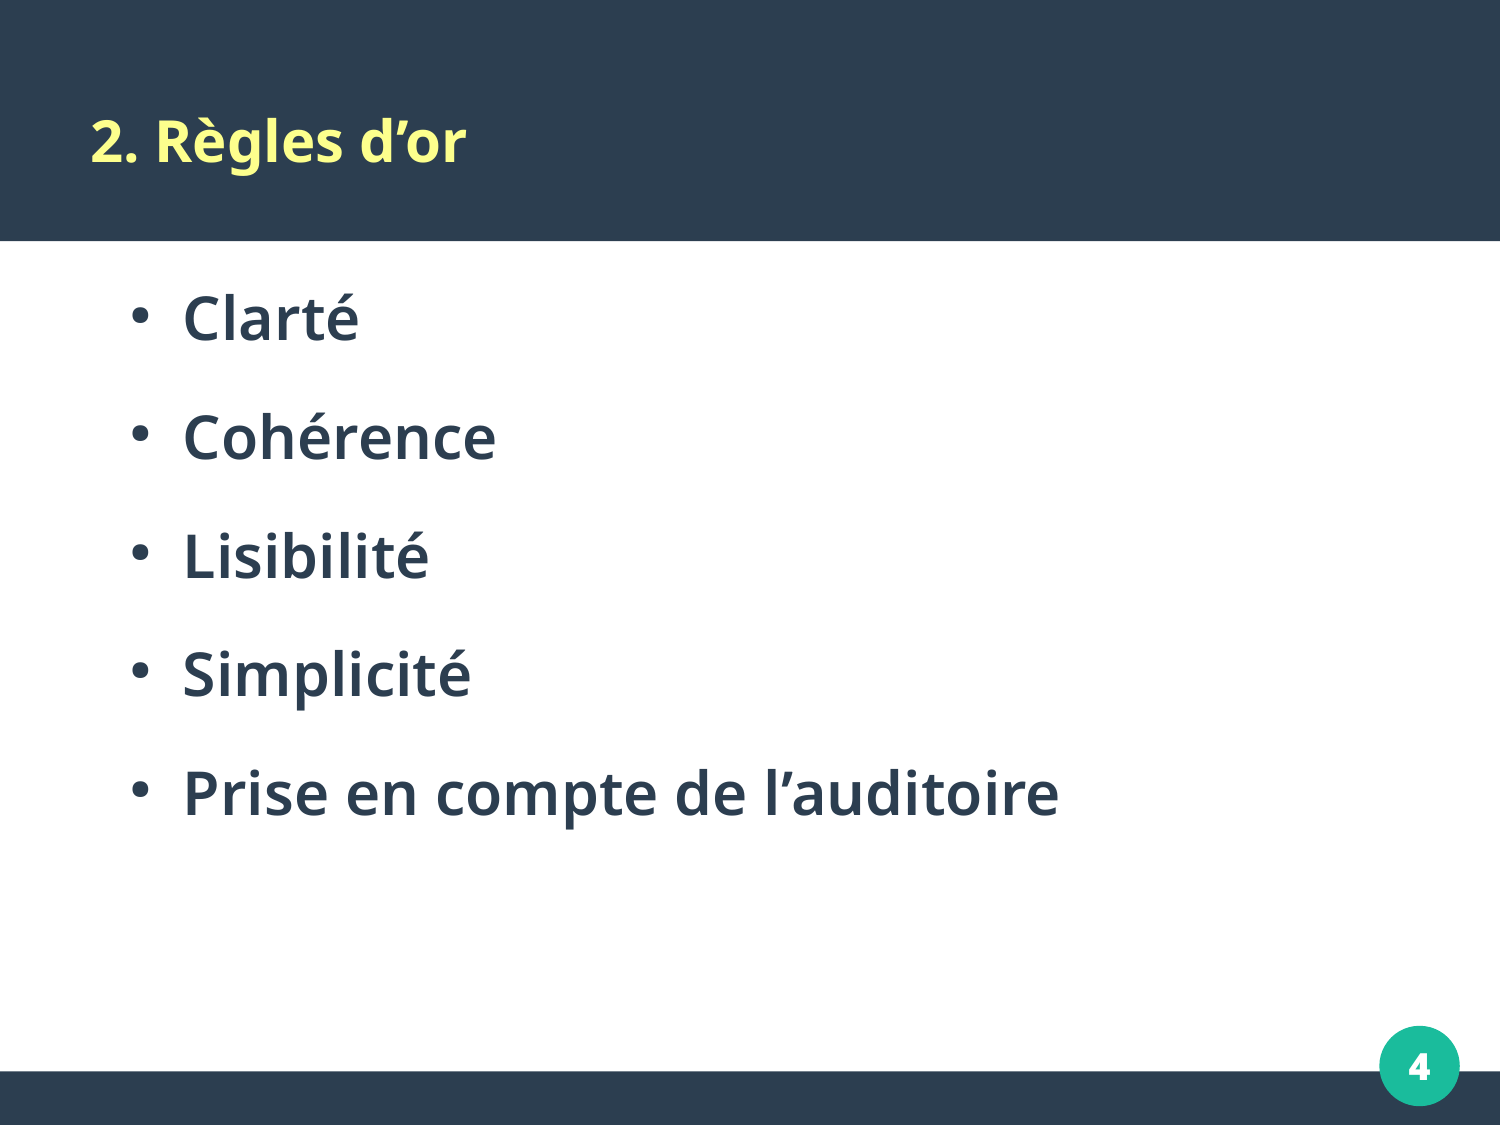

# 2. Règles d’or
Clarté
Cohérence
Lisibilité
Simplicité
Prise en compte de l’auditoire
4